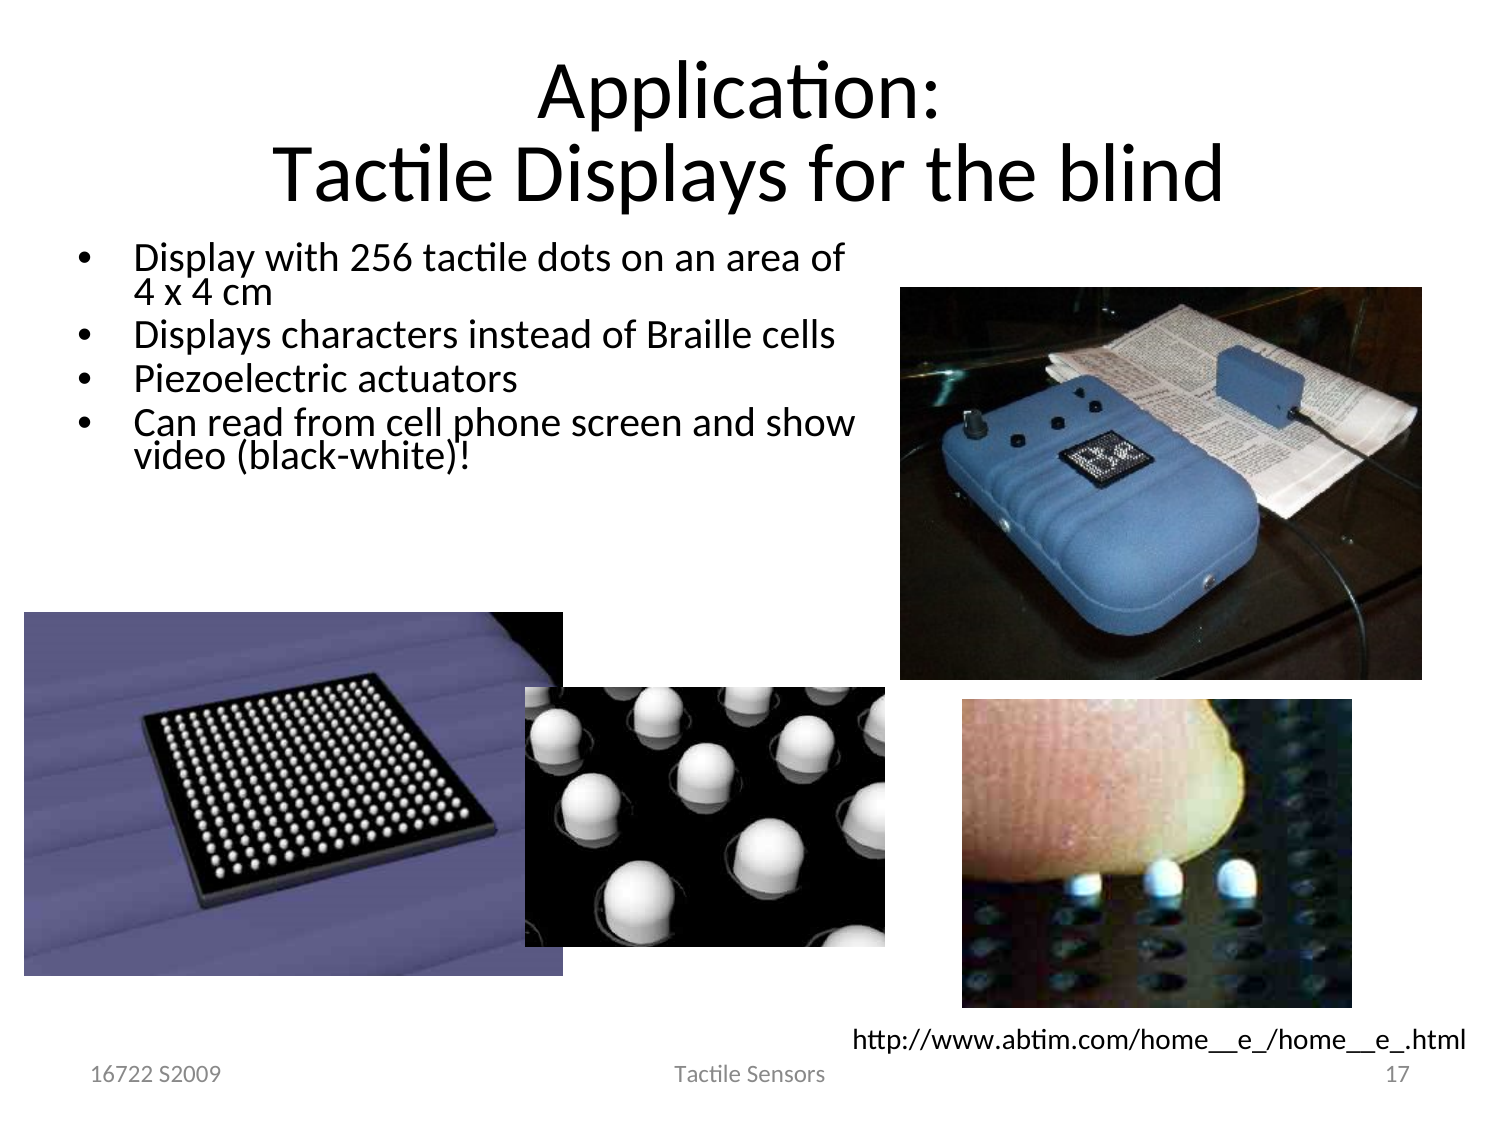

# Application: Tactile Displays for the blind
Display with 256 tactile dots on an area of 4 x 4 cm
Displays characters instead of Braille cells
Piezoelectric actuators
Can read from cell phone screen and show video (black-white)!
http://www.abtim.com/home__e_/home__e_.html
16722 S2009
Tactile Sensors